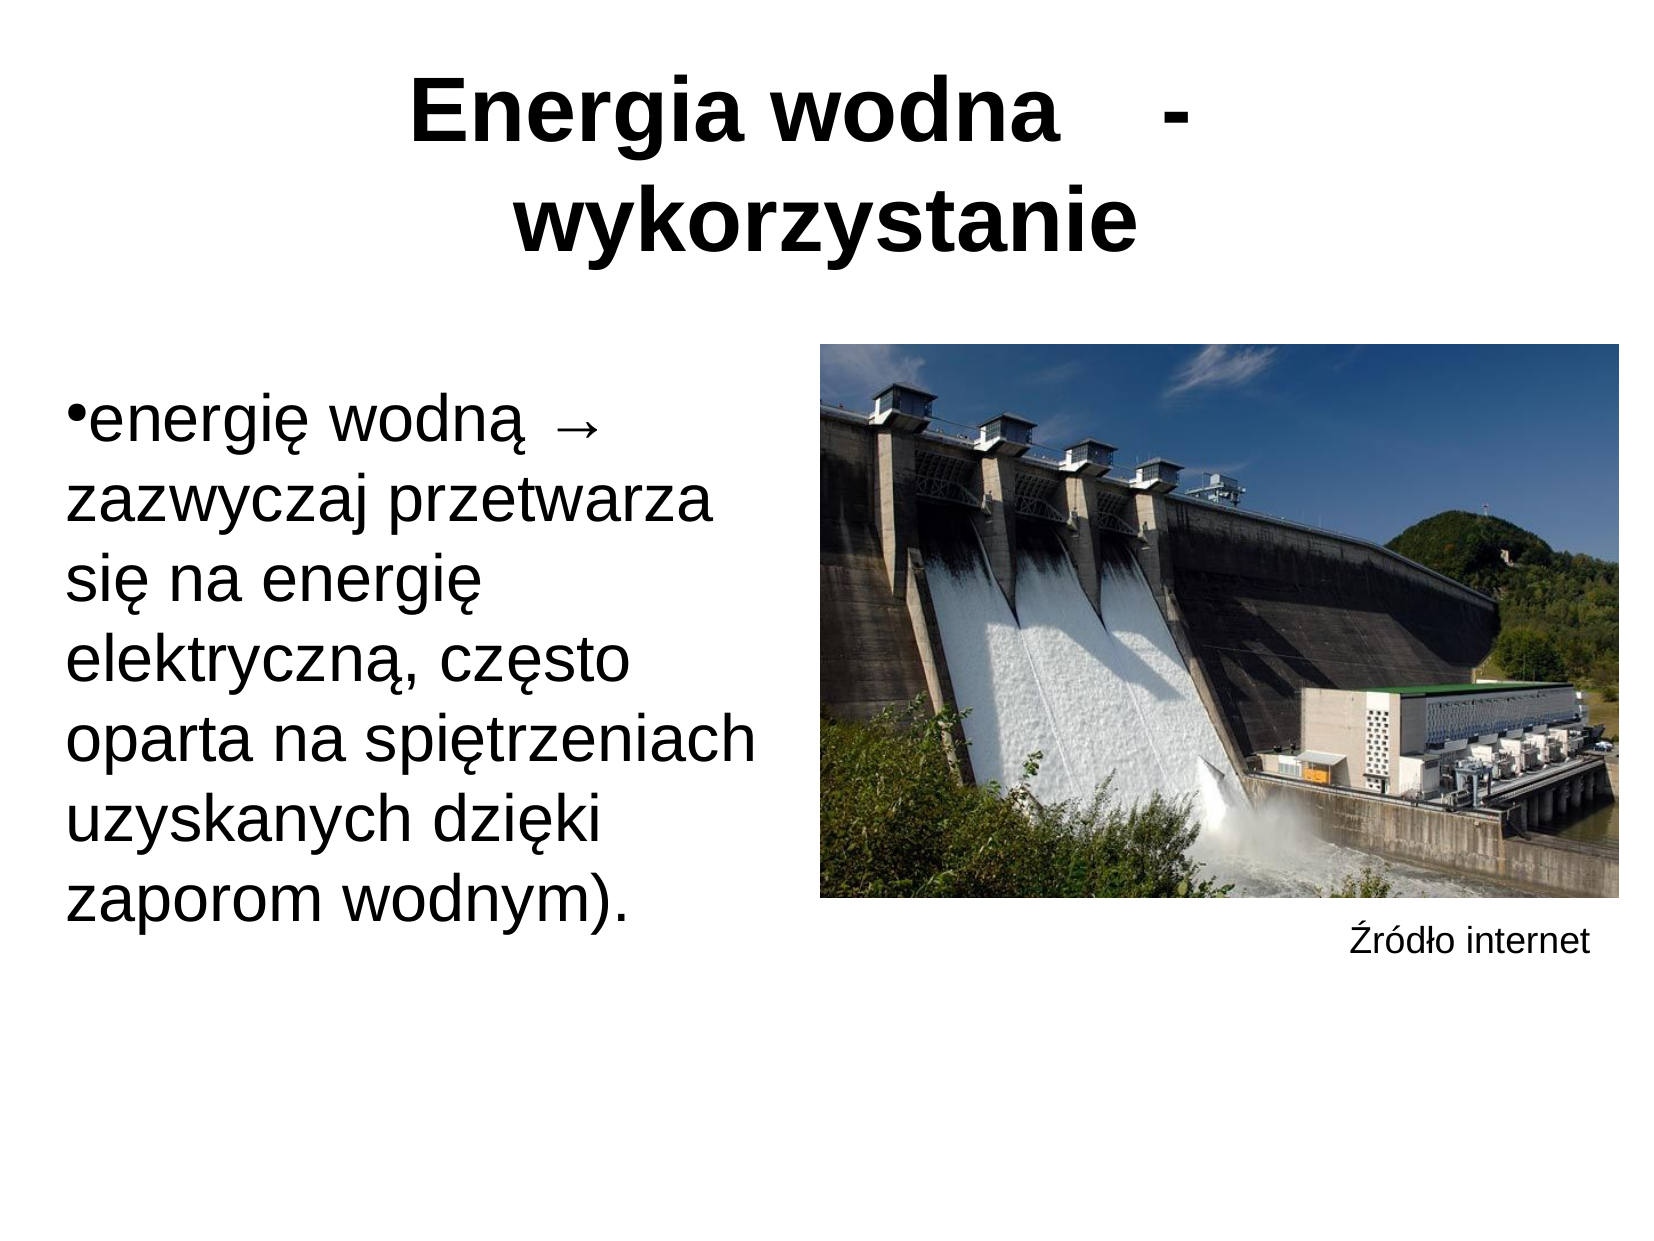

# Energia wodna - wykorzystanie
energię wodną → zazwyczaj przetwarza się na energię elektryczną, często oparta na spiętrzeniach uzyskanych dzięki zaporom wodnym).
Źródło internet